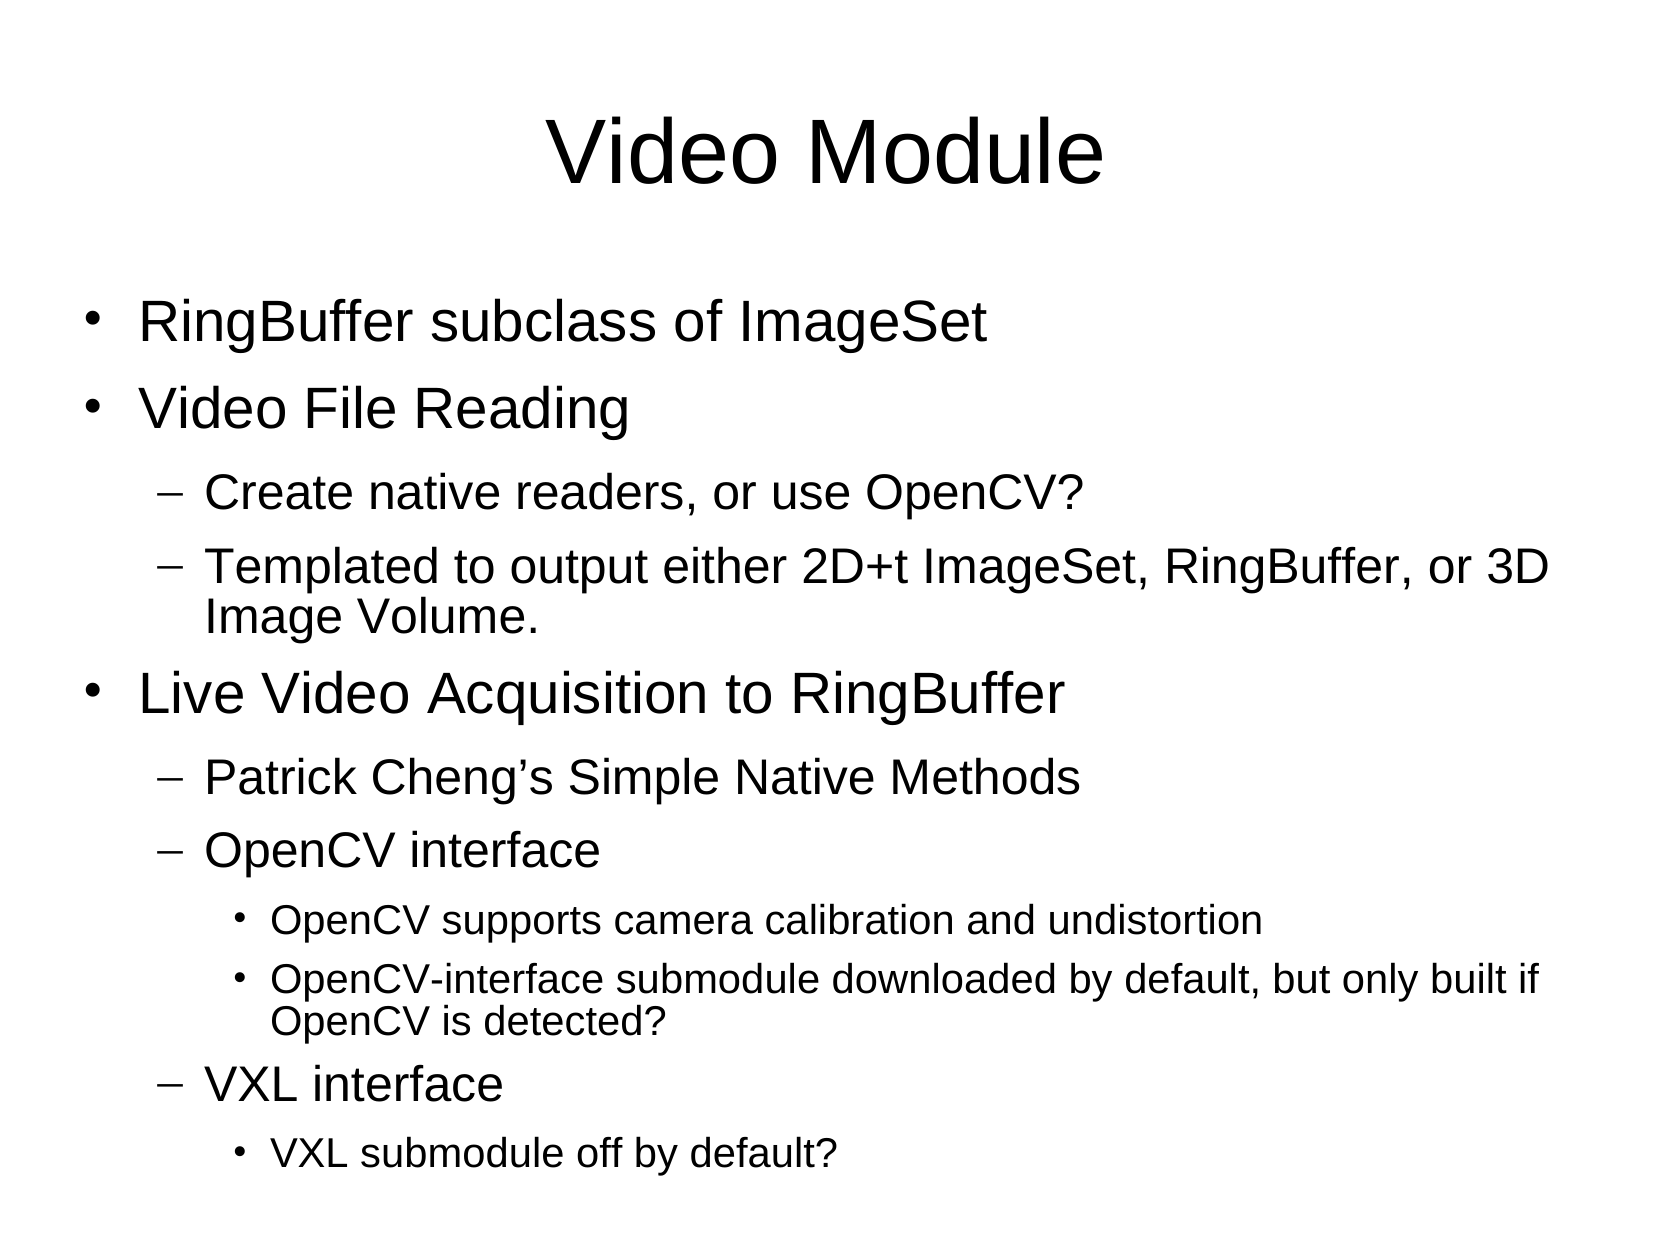

Video Module
RingBuffer subclass of ImageSet
Video File Reading
Create native readers, or use OpenCV?
Templated to output either 2D+t ImageSet, RingBuffer, or 3D Image Volume.
Live Video Acquisition to RingBuffer
Patrick Cheng’s Simple Native Methods
OpenCV interface
OpenCV supports camera calibration and undistortion
OpenCV-interface submodule downloaded by default, but only built if OpenCV is detected?
VXL interface
VXL submodule off by default?